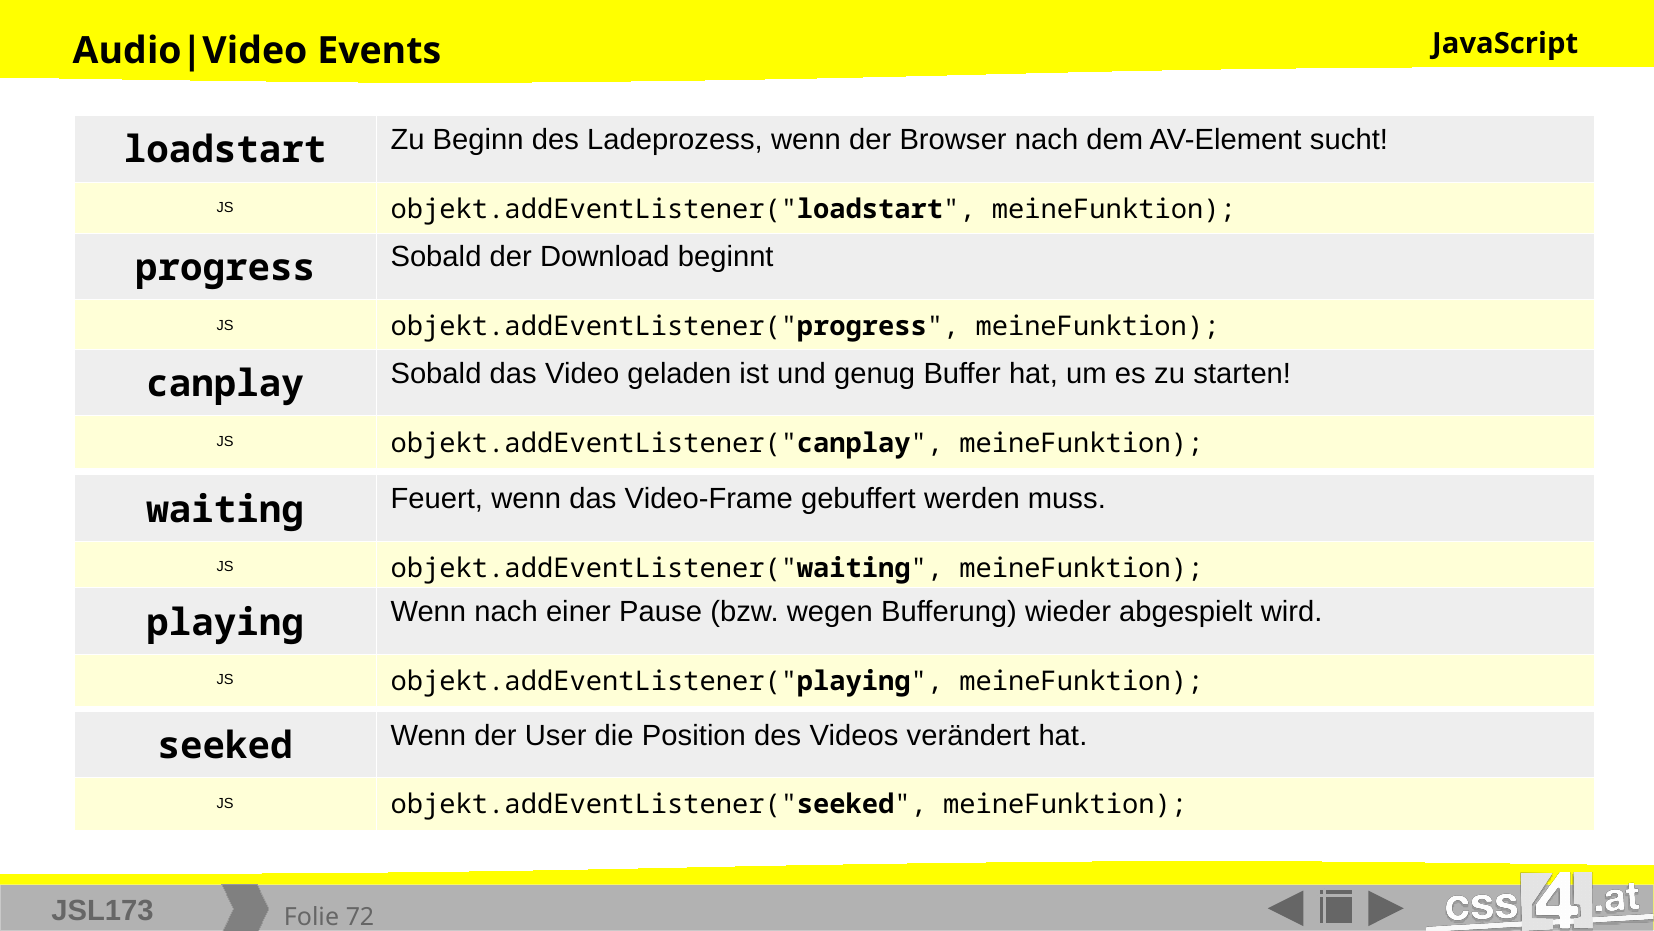

JavaScript
Audio|Video Events
| loadstart | Zu Beginn des Ladeprozess, wenn der Browser nach dem AV-Element sucht! |
| --- | --- |
| JS | objekt.addEventListener("loadstart", meineFunktion); |
| progress | Sobald der Download beginnt |
| --- | --- |
| JS | objekt.addEventListener("progress", meineFunktion); |
| canplay | Sobald das Video geladen ist und genug Buffer hat, um es zu starten! |
| --- | --- |
| JS | objekt.addEventListener("canplay", meineFunktion); |
| waiting | Feuert, wenn das Video-Frame gebuffert werden muss. |
| --- | --- |
| JS | objekt.addEventListener("waiting", meineFunktion); |
| playing | Wenn nach einer Pause (bzw. wegen Bufferung) wieder abgespielt wird. |
| --- | --- |
| JS | objekt.addEventListener("playing", meineFunktion); |
| seeked | Wenn der User die Position des Videos verändert hat. |
| --- | --- |
| JS | objekt.addEventListener("seeked", meineFunktion); |
JSL173
Folie